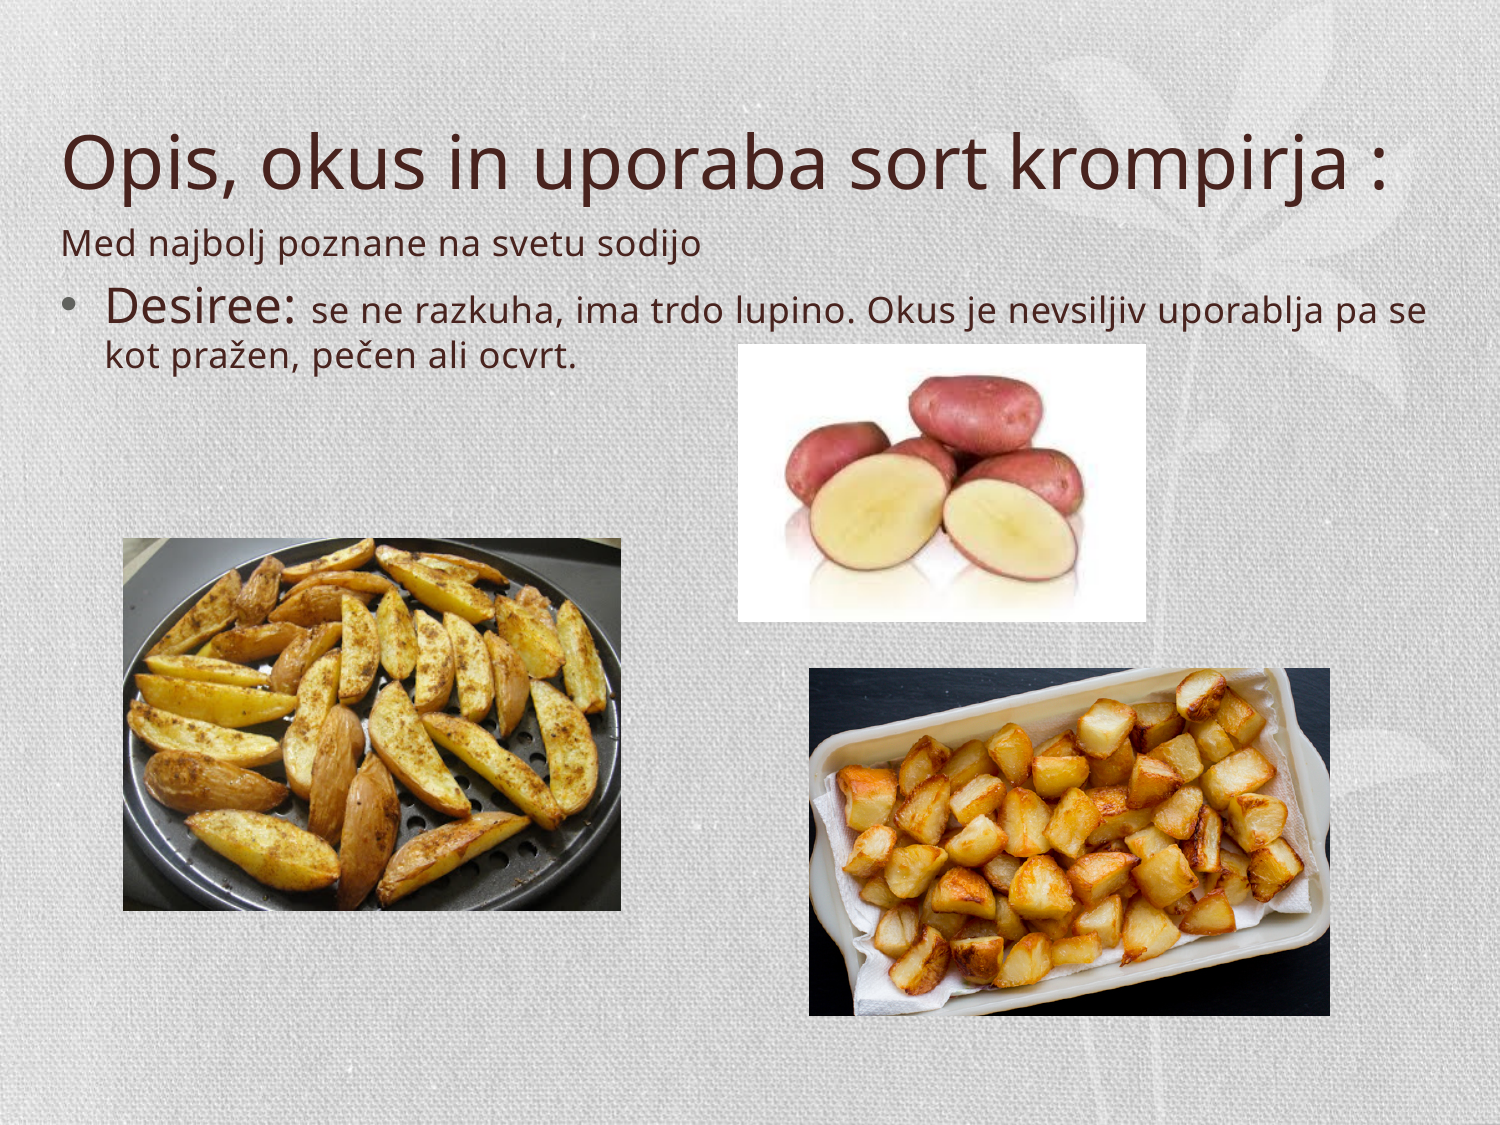

# Opis, okus in uporaba sort krompirja :
Med najbolj poznane na svetu sodijo
Desiree: se ne razkuha, ima trdo lupino. Okus je nevsiljiv uporablja pa se kot pražen, pečen ali ocvrt.